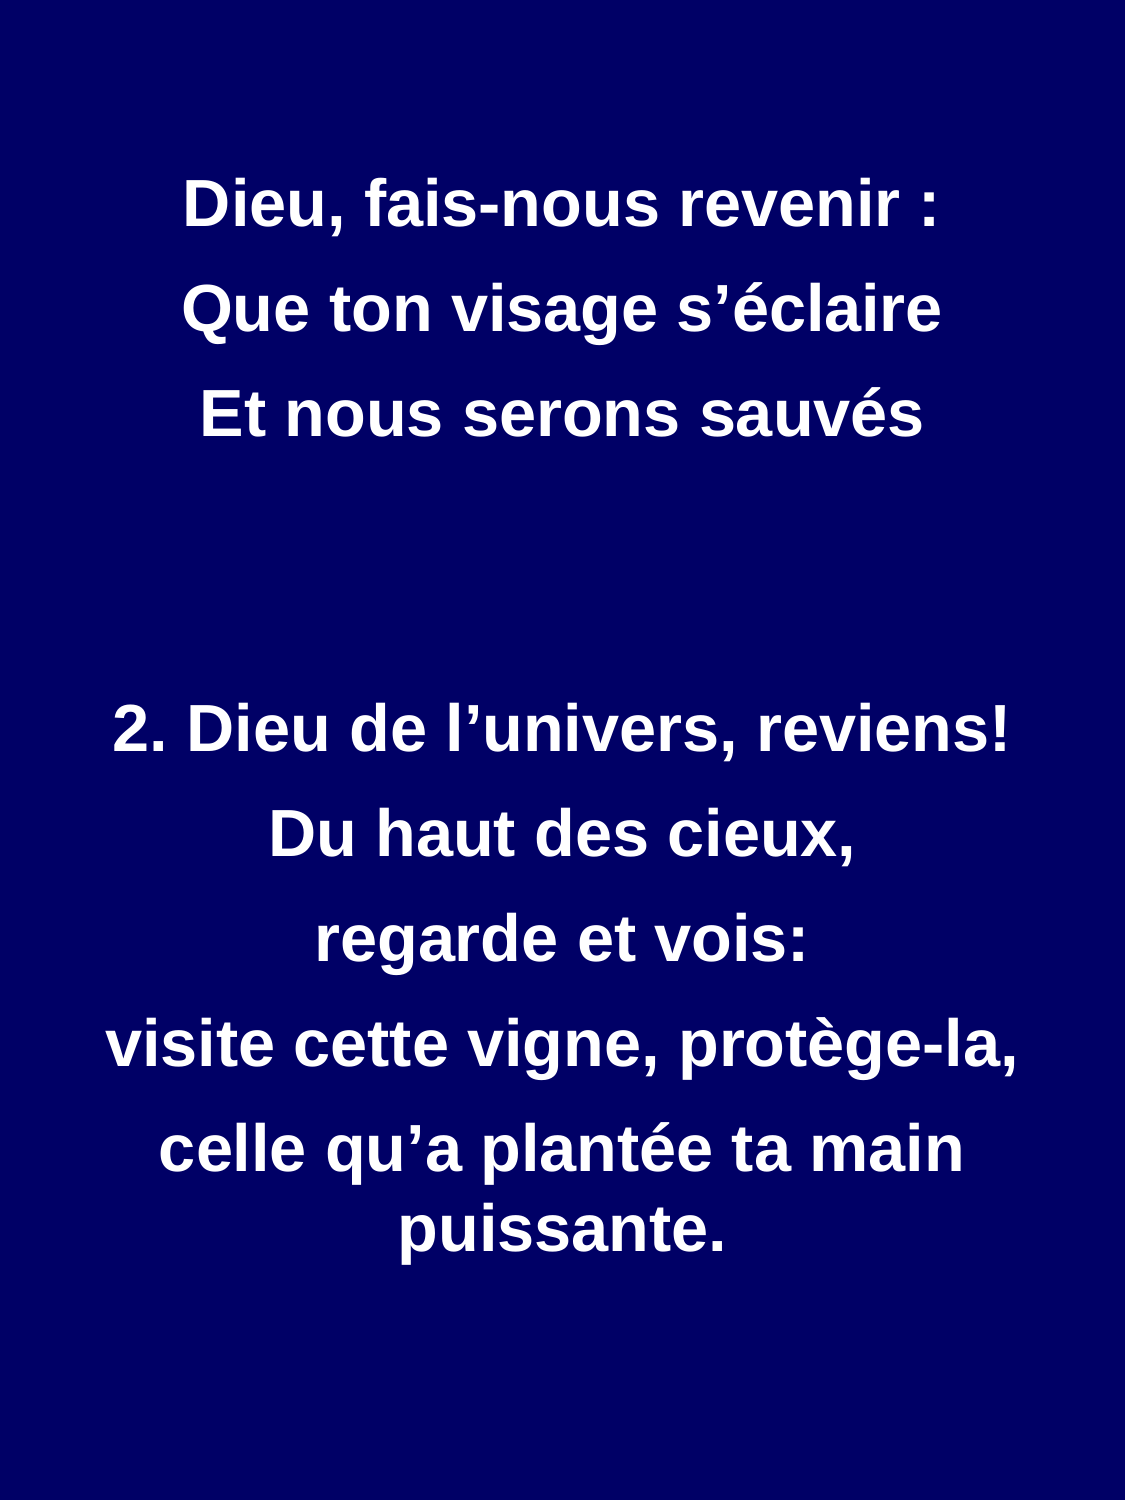

Dieu, fais-nous revenir :
Que ton visage s’éclaire
Et nous serons sauvés
2. Dieu de l’univers, reviens!
Du haut des cieux,
regarde et vois:
visite cette vigne, protège-la,
celle qu’a plantée ta main puissante.